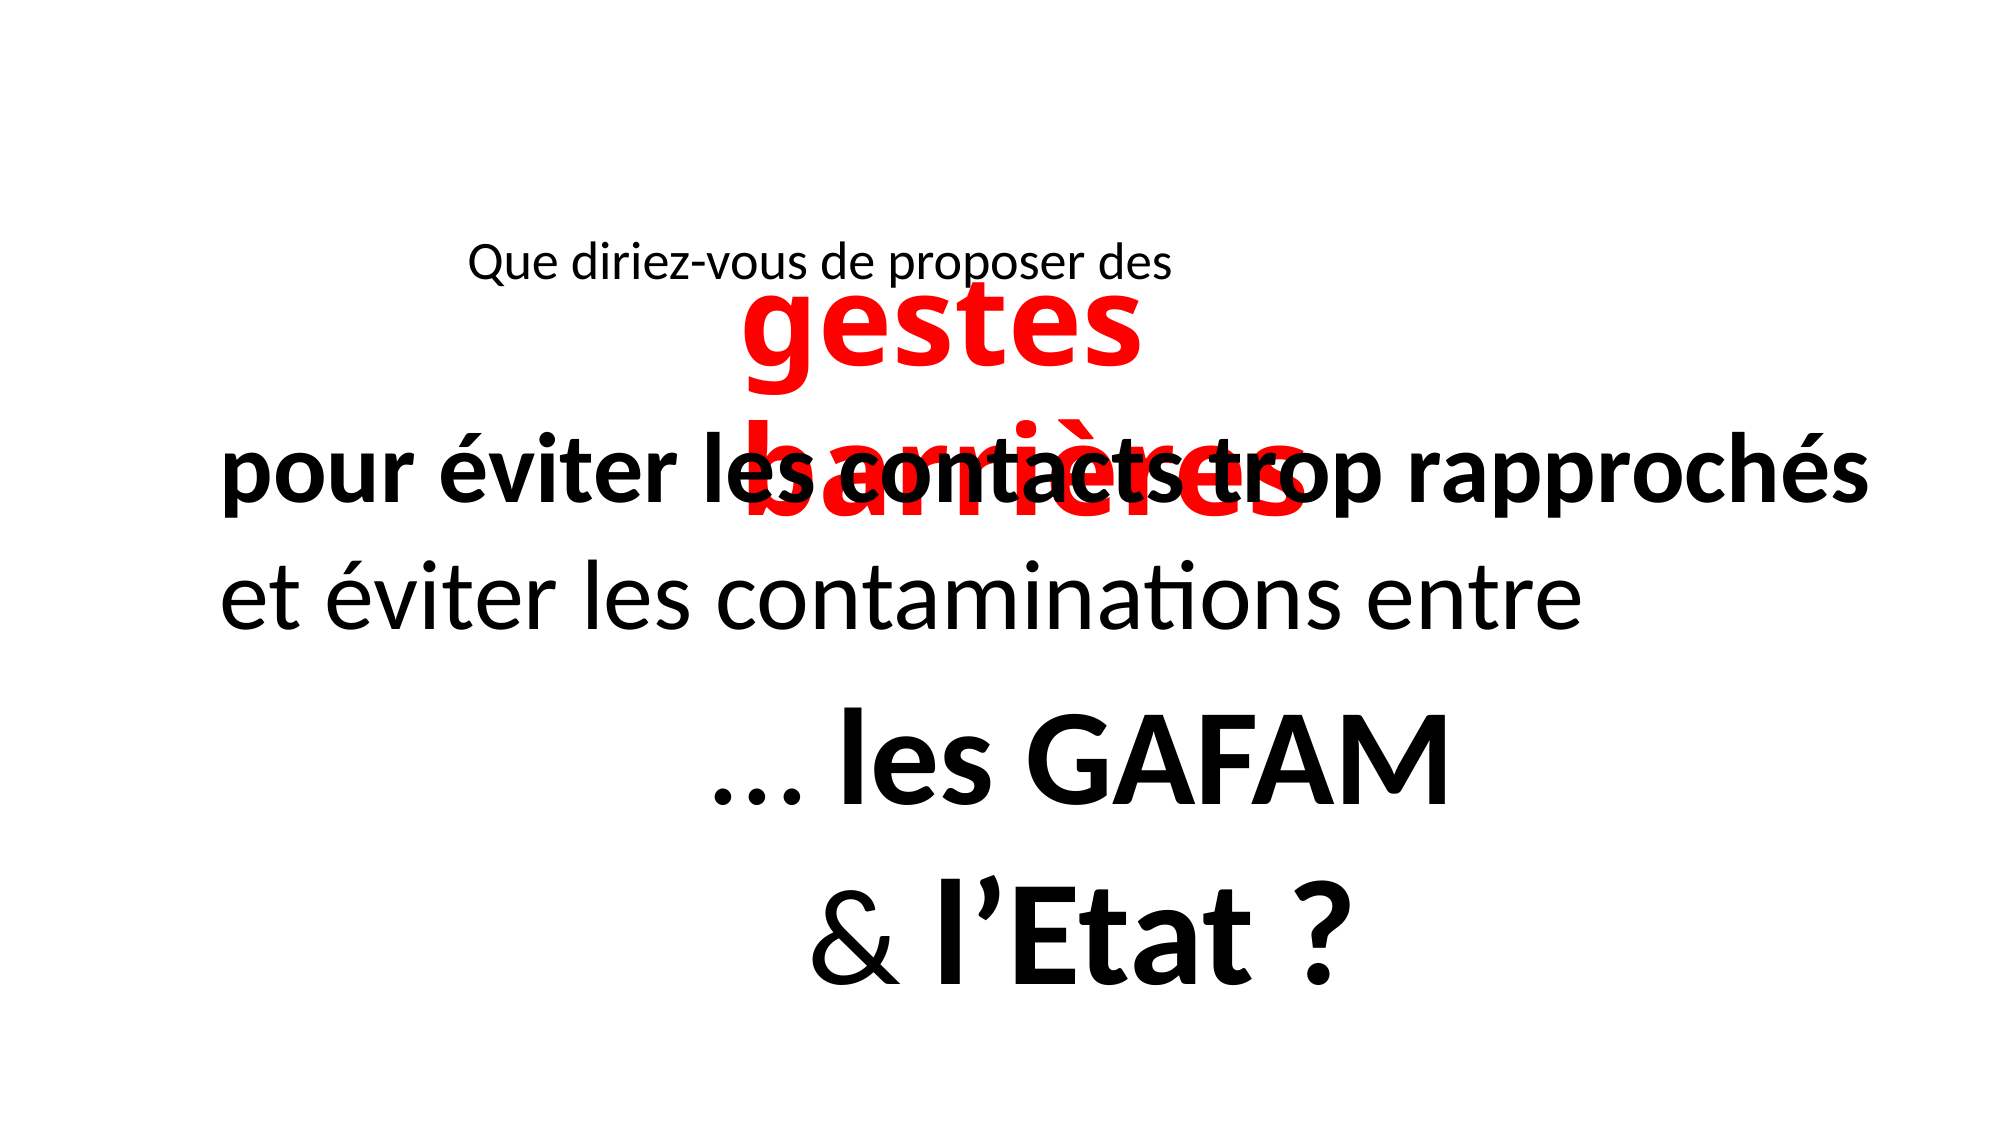

# Que diriez-vous de proposer des
gestes barrières
pour éviter les contacts trop rapprochés
et éviter les contaminations entre
… les GAFAM
& l’Etat ?